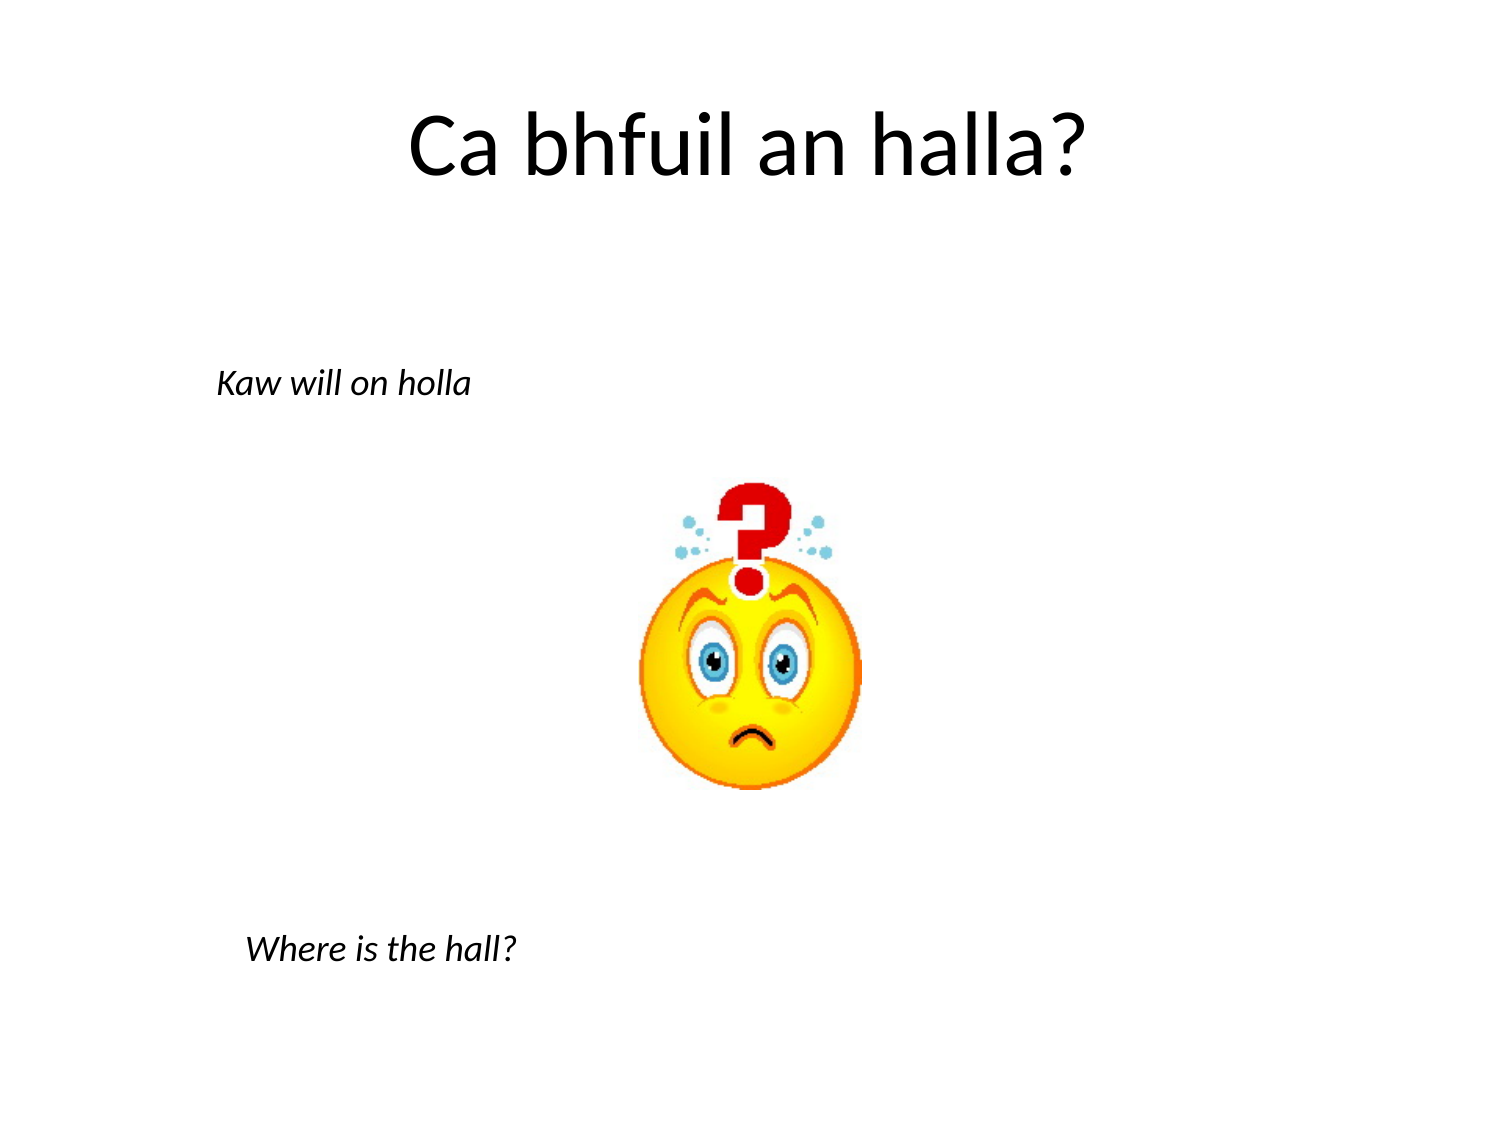

# Ca bhfuil an halla?
Kaw will on holla
Where is the hall?